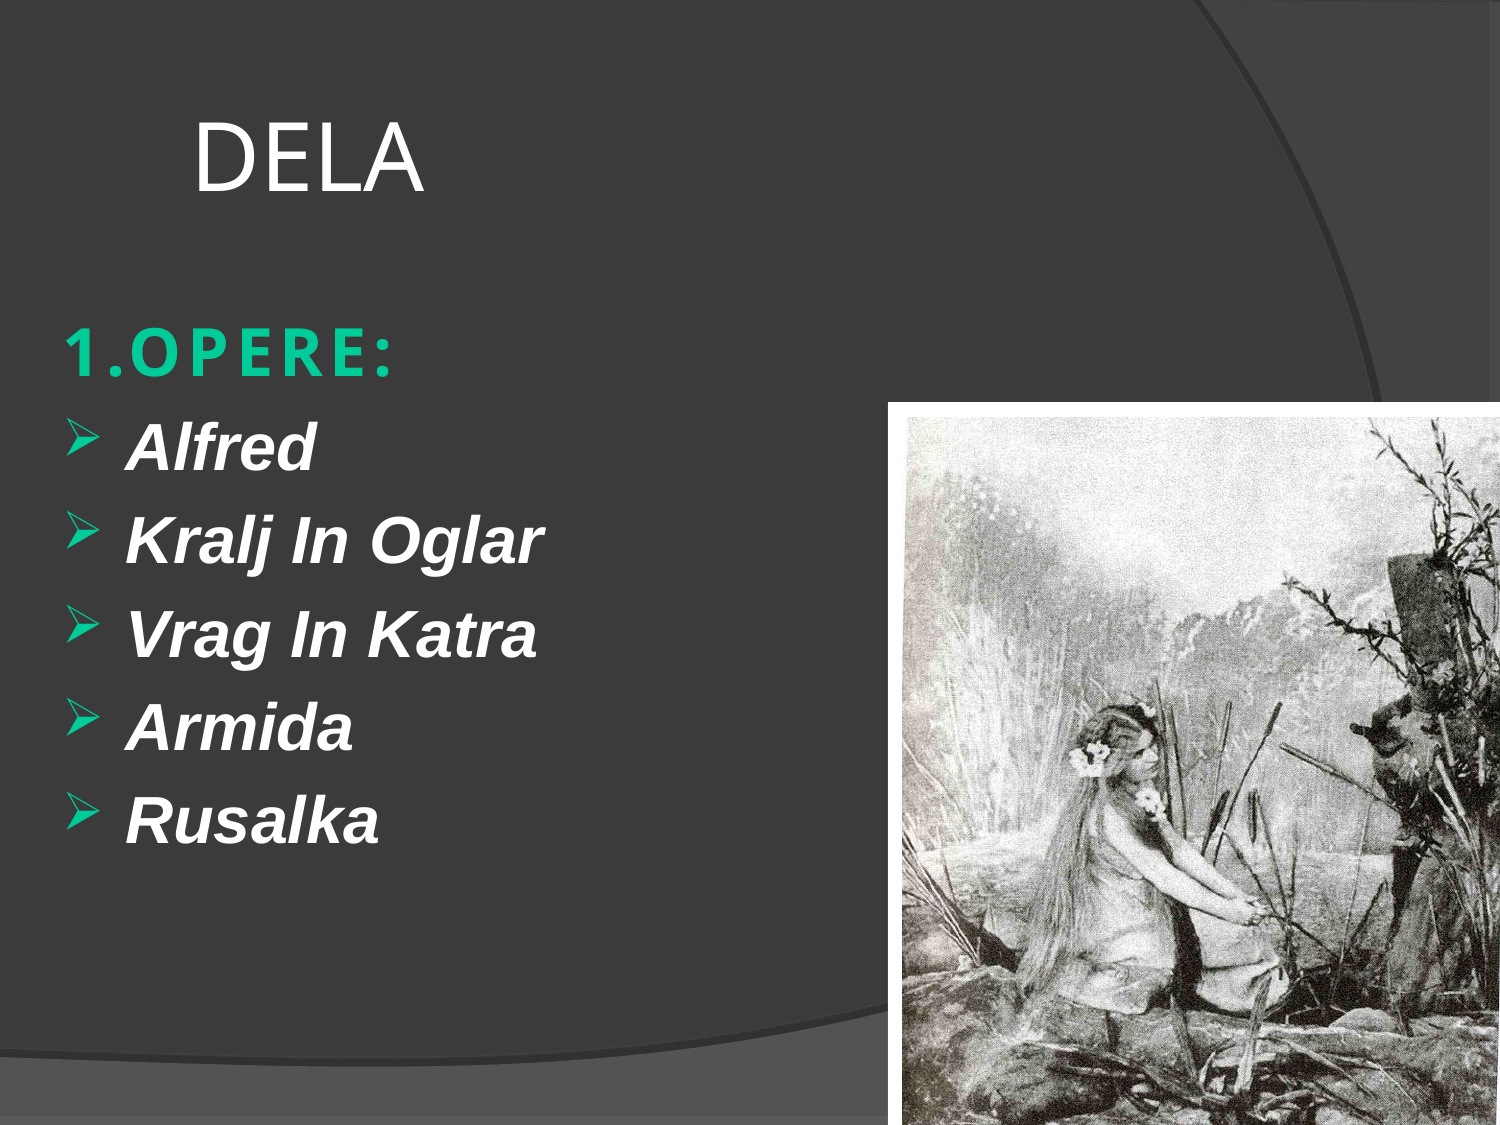

# DELA
1.OPERE:
Alfred
Kralj In Oglar
Vrag In Katra
Armida
Rusalka